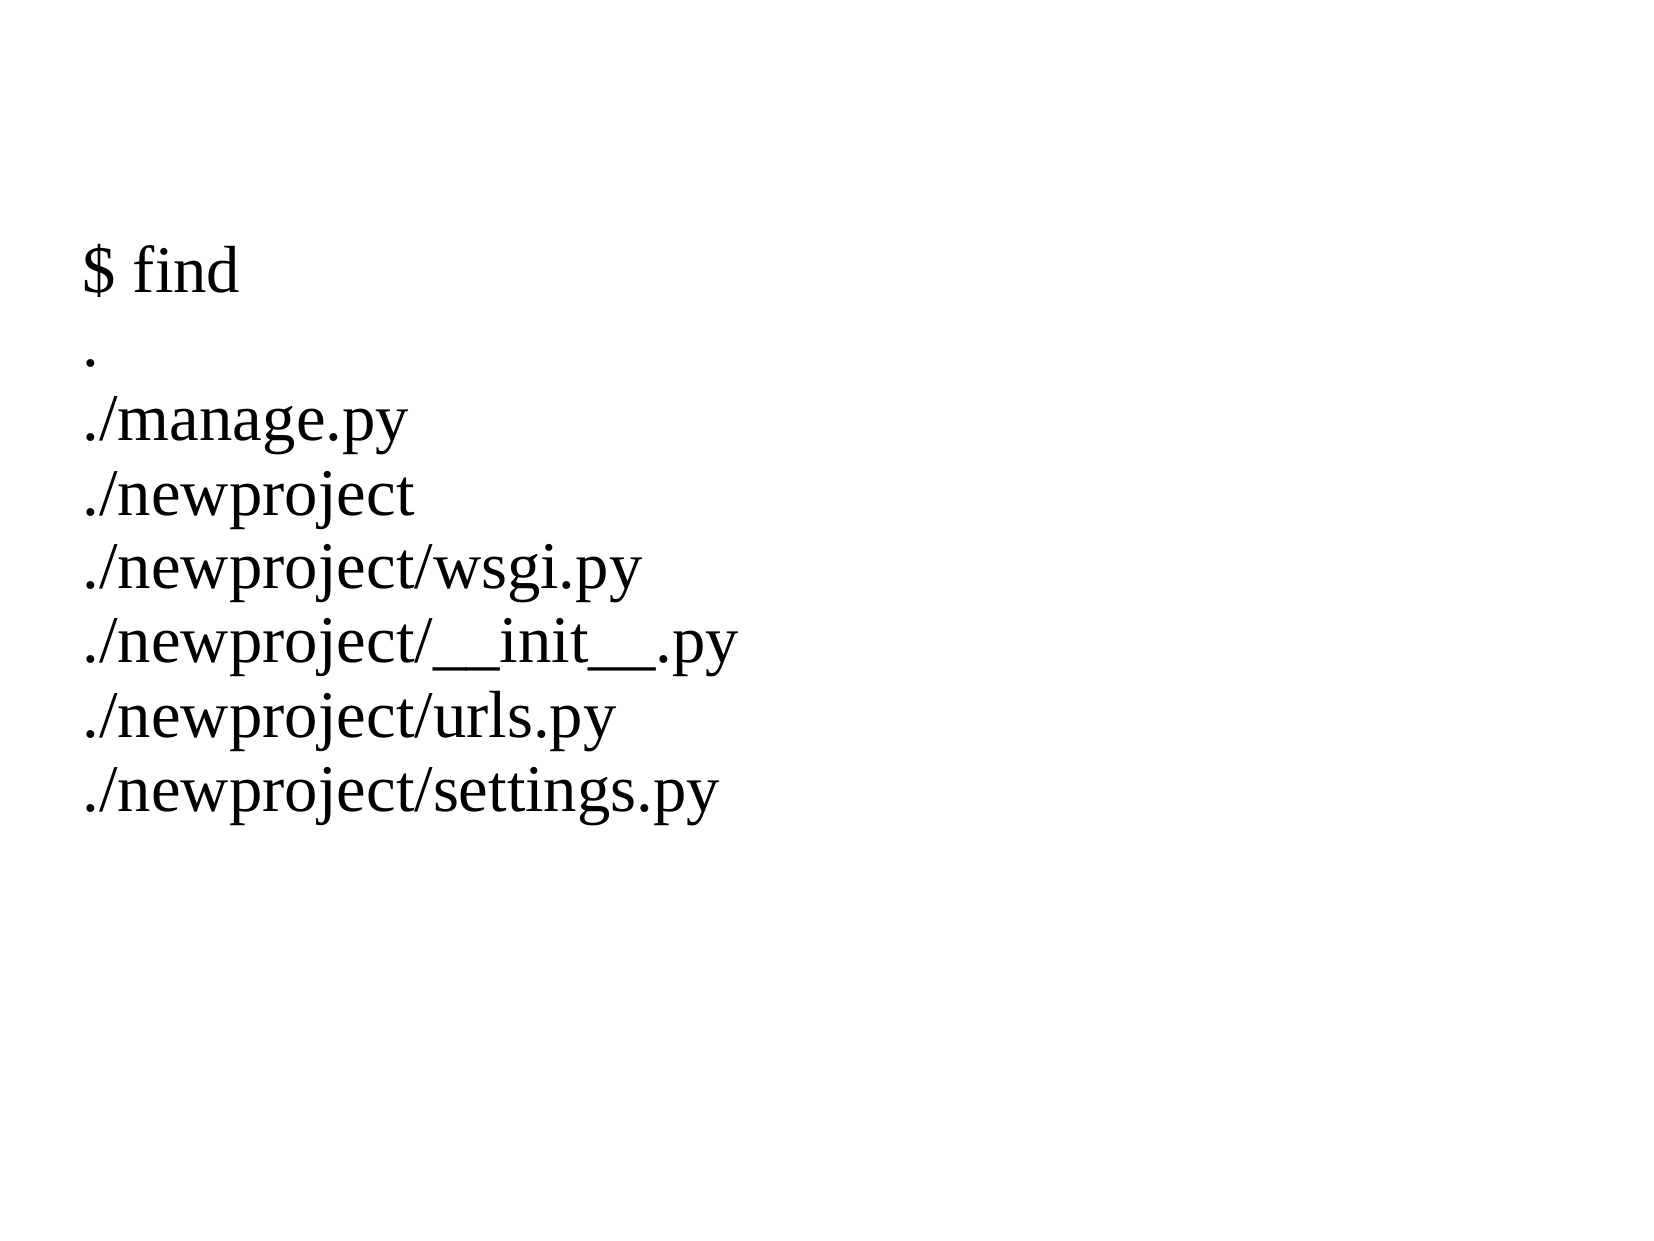

# $ find
.
./manage.py
./newproject
./newproject/wsgi.py
./newproject/__init__.py
./newproject/urls.py
./newproject/settings.py